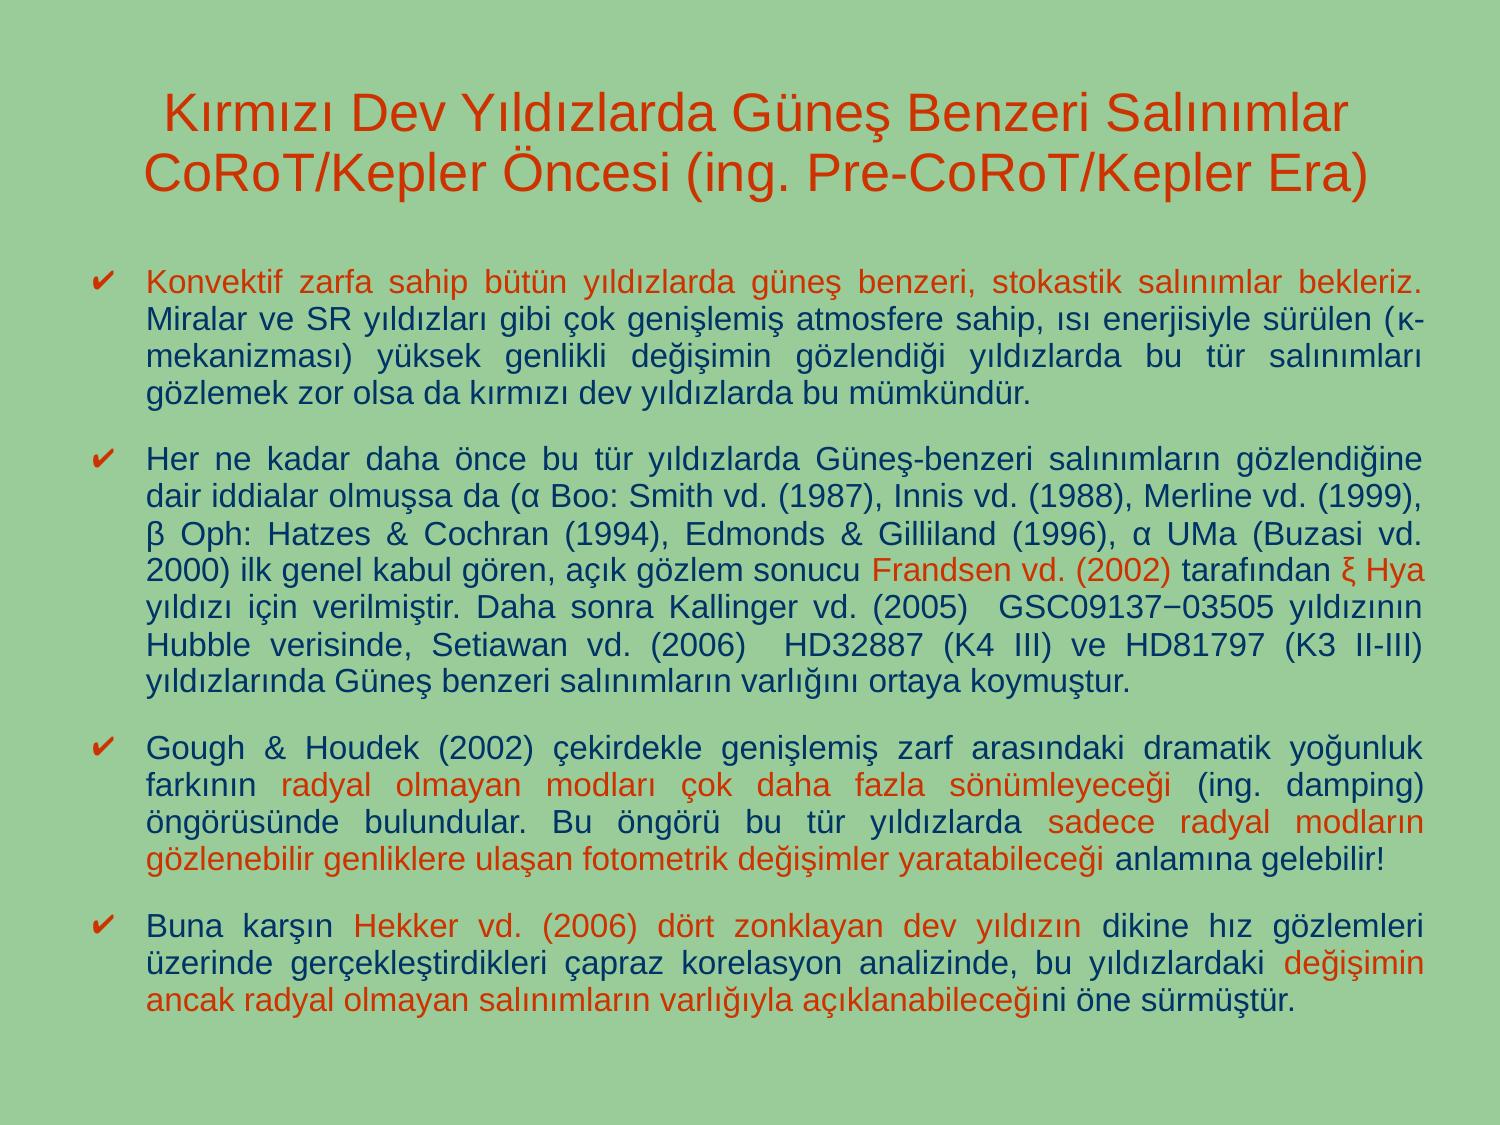

# Kırmızı Dev Yıldızlarda Güneş Benzeri Salınımlar CoRoT/Kepler Öncesi (ing. Pre-CoRoT/Kepler Era)
Konvektif zarfa sahip bütün yıldızlarda güneş benzeri, stokastik salınımlar bekleriz. Miralar ve SR yıldızları gibi çok genişlemiş atmosfere sahip, ısı enerjisiyle sürülen (κ-mekanizması) yüksek genlikli değişimin gözlendiği yıldızlarda bu tür salınımları gözlemek zor olsa da kırmızı dev yıldızlarda bu mümkündür.
Her ne kadar daha önce bu tür yıldızlarda Güneş-benzeri salınımların gözlendiğine dair iddialar olmuşsa da (α Boo: Smith vd. (1987), Innis vd. (1988), Merline vd. (1999), β Oph: Hatzes & Cochran (1994), Edmonds & Gilliland (1996), α UMa (Buzasi vd. 2000) ilk genel kabul gören, açık gözlem sonucu Frandsen vd. (2002) tarafından ξ Hya yıldızı için verilmiştir. Daha sonra Kallinger vd. (2005) GSC09137−03505 yıldızının Hubble verisinde, Setiawan vd. (2006) HD32887 (K4 III) ve HD81797 (K3 II-III) yıldızlarında Güneş benzeri salınımların varlığını ortaya koymuştur.
Gough & Houdek (2002) çekirdekle genişlemiş zarf arasındaki dramatik yoğunluk farkının radyal olmayan modları çok daha fazla sönümleyeceği (ing. damping) öngörüsünde bulundular. Bu öngörü bu tür yıldızlarda sadece radyal modların gözlenebilir genliklere ulaşan fotometrik değişimler yaratabileceği anlamına gelebilir!
Buna karşın Hekker vd. (2006) dört zonklayan dev yıldızın dikine hız gözlemleri üzerinde gerçekleştirdikleri çapraz korelasyon analizinde, bu yıldızlardaki değişimin ancak radyal olmayan salınımların varlığıyla açıklanabileceğini öne sürmüştür.